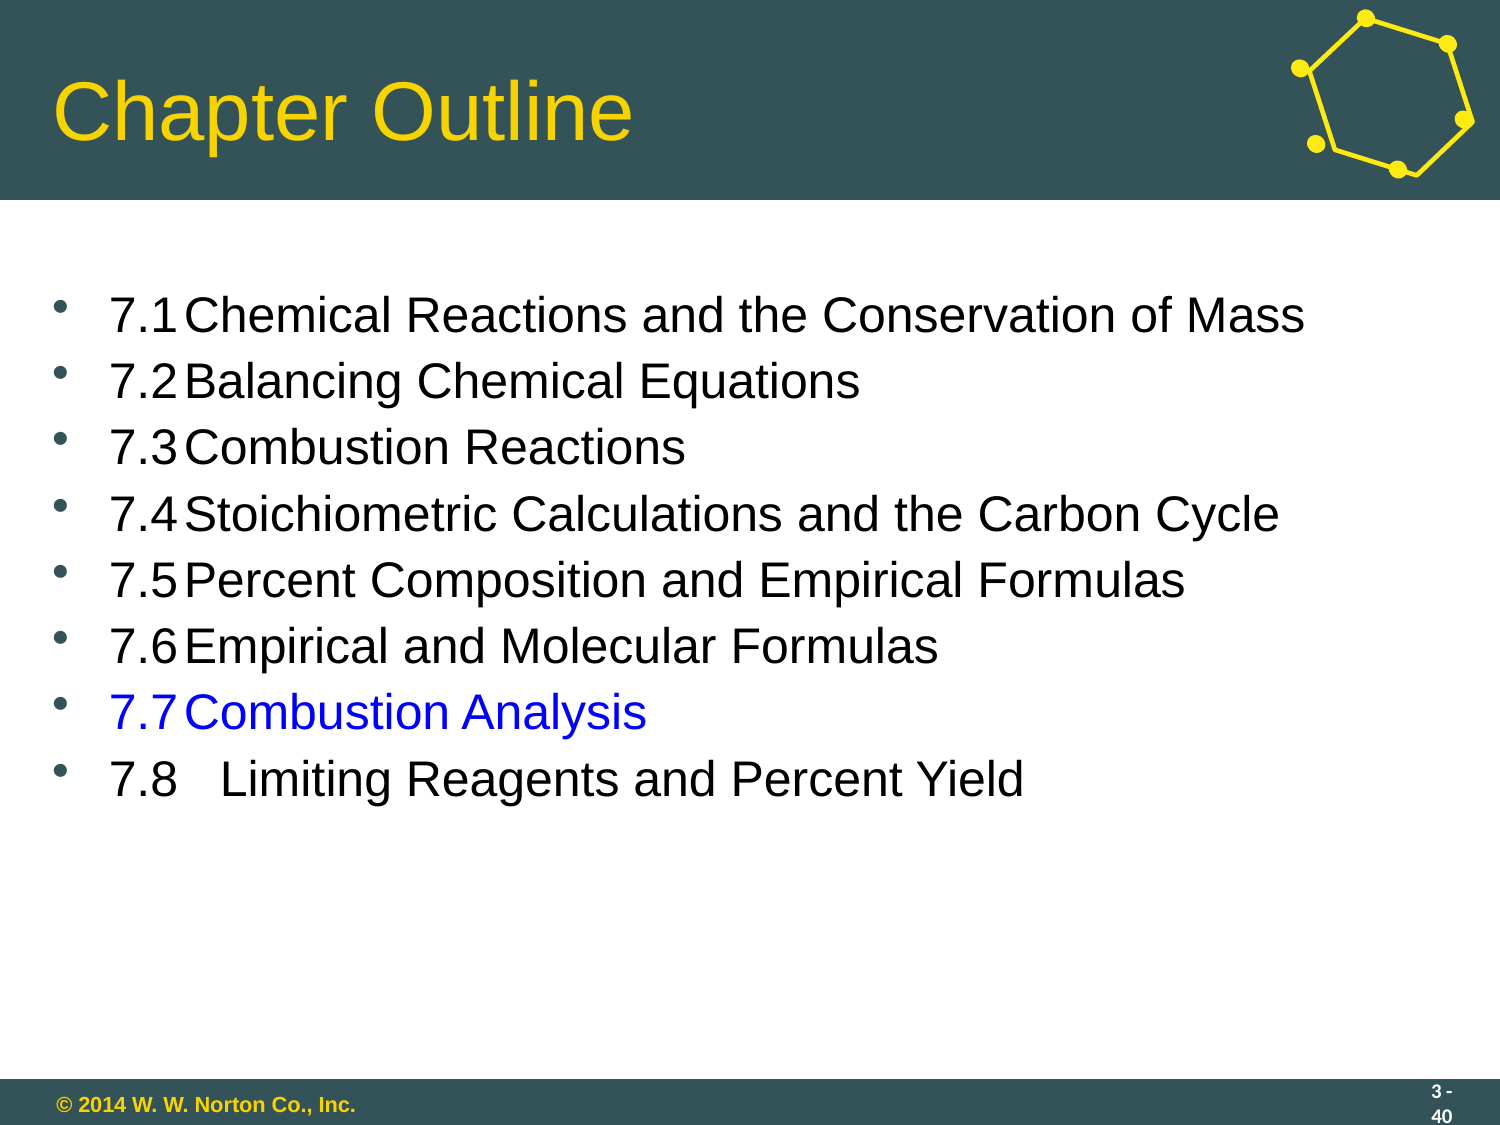

# Chapter Outline
7.1	Chemical Reactions and the Conservation of Mass
7.2	Balancing Chemical Equations
7.3	Combustion Reactions
7.4	Stoichiometric Calculations and the Carbon Cycle
7.5	Percent Composition and Empirical Formulas
7.6	Empirical and Molecular Formulas
7.7	Combustion Analysis
7.8 Limiting Reagents and Percent Yield